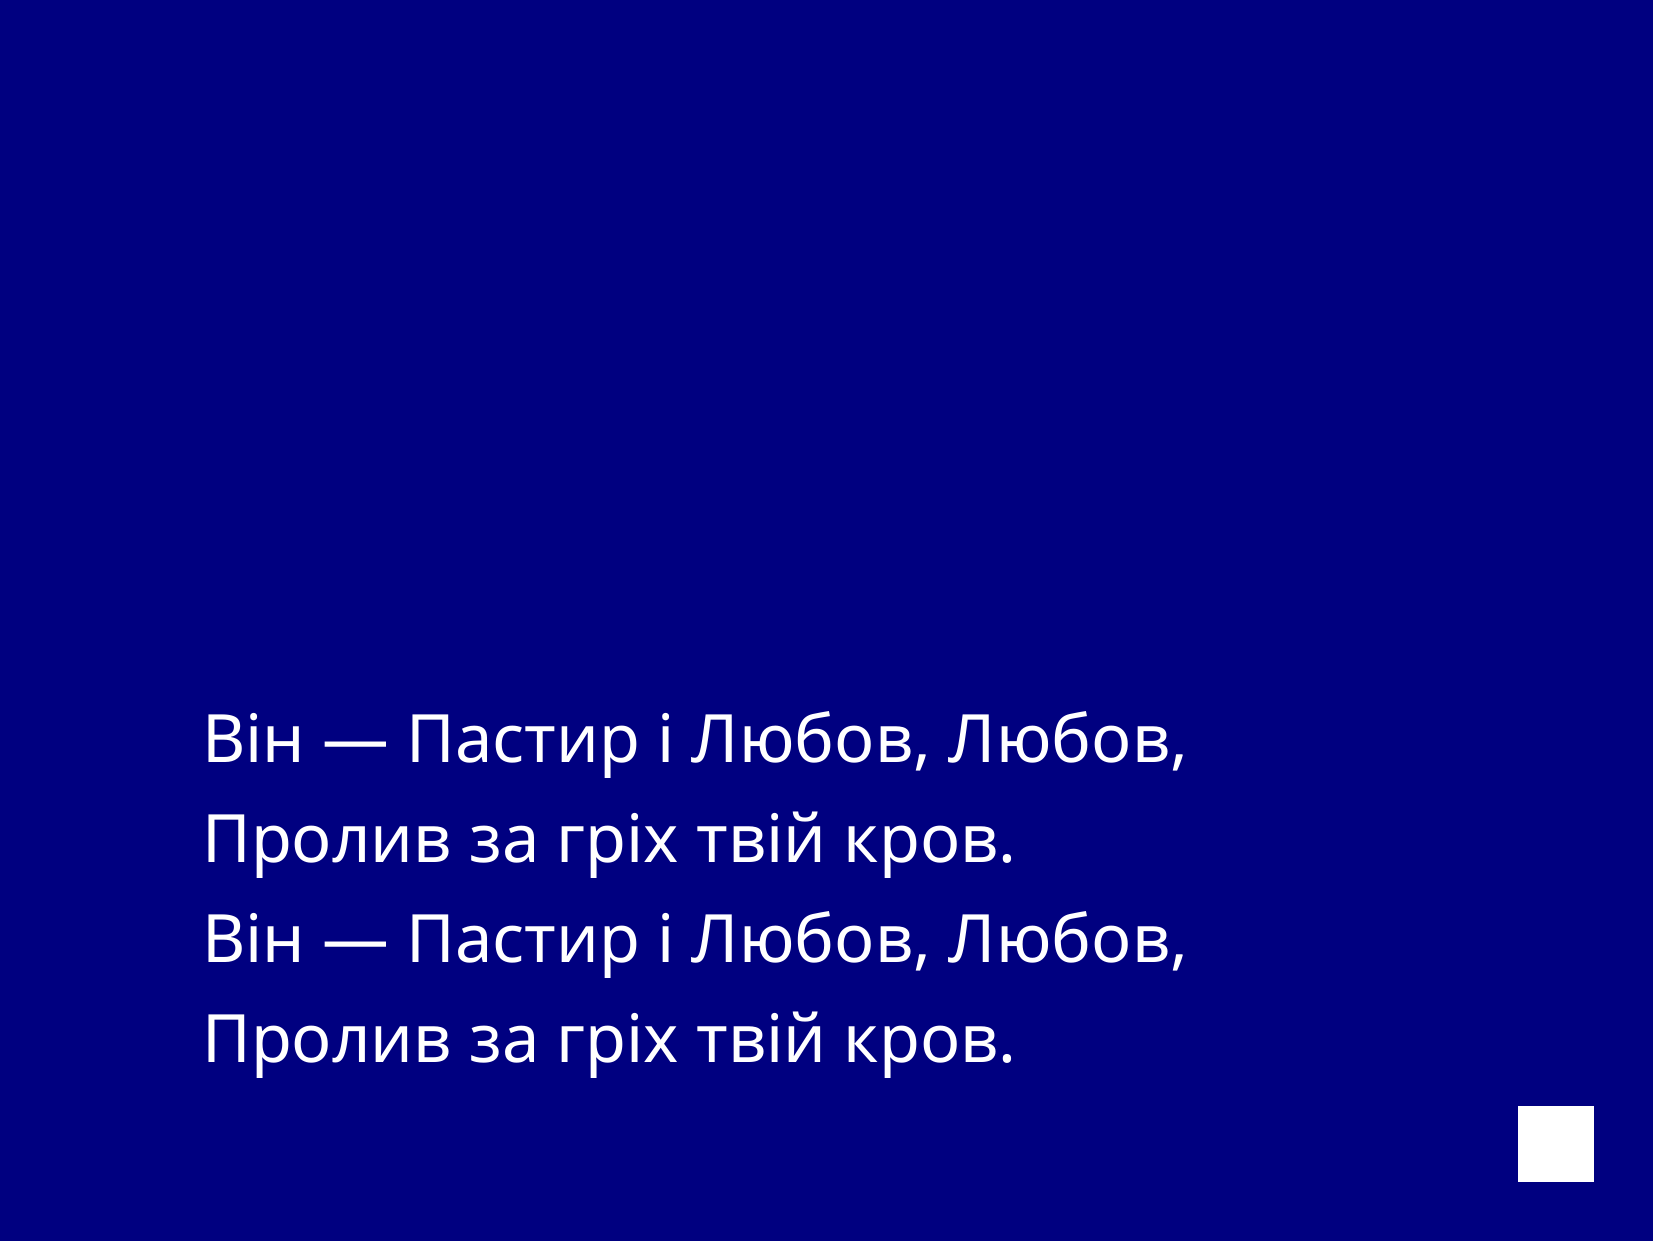

Він ― Пастир і Любов, Любов,
	Пролив за гріх твій кров.
	Він ― Пастир і Любов, Любов,
	Пролив за гріх твій кров.